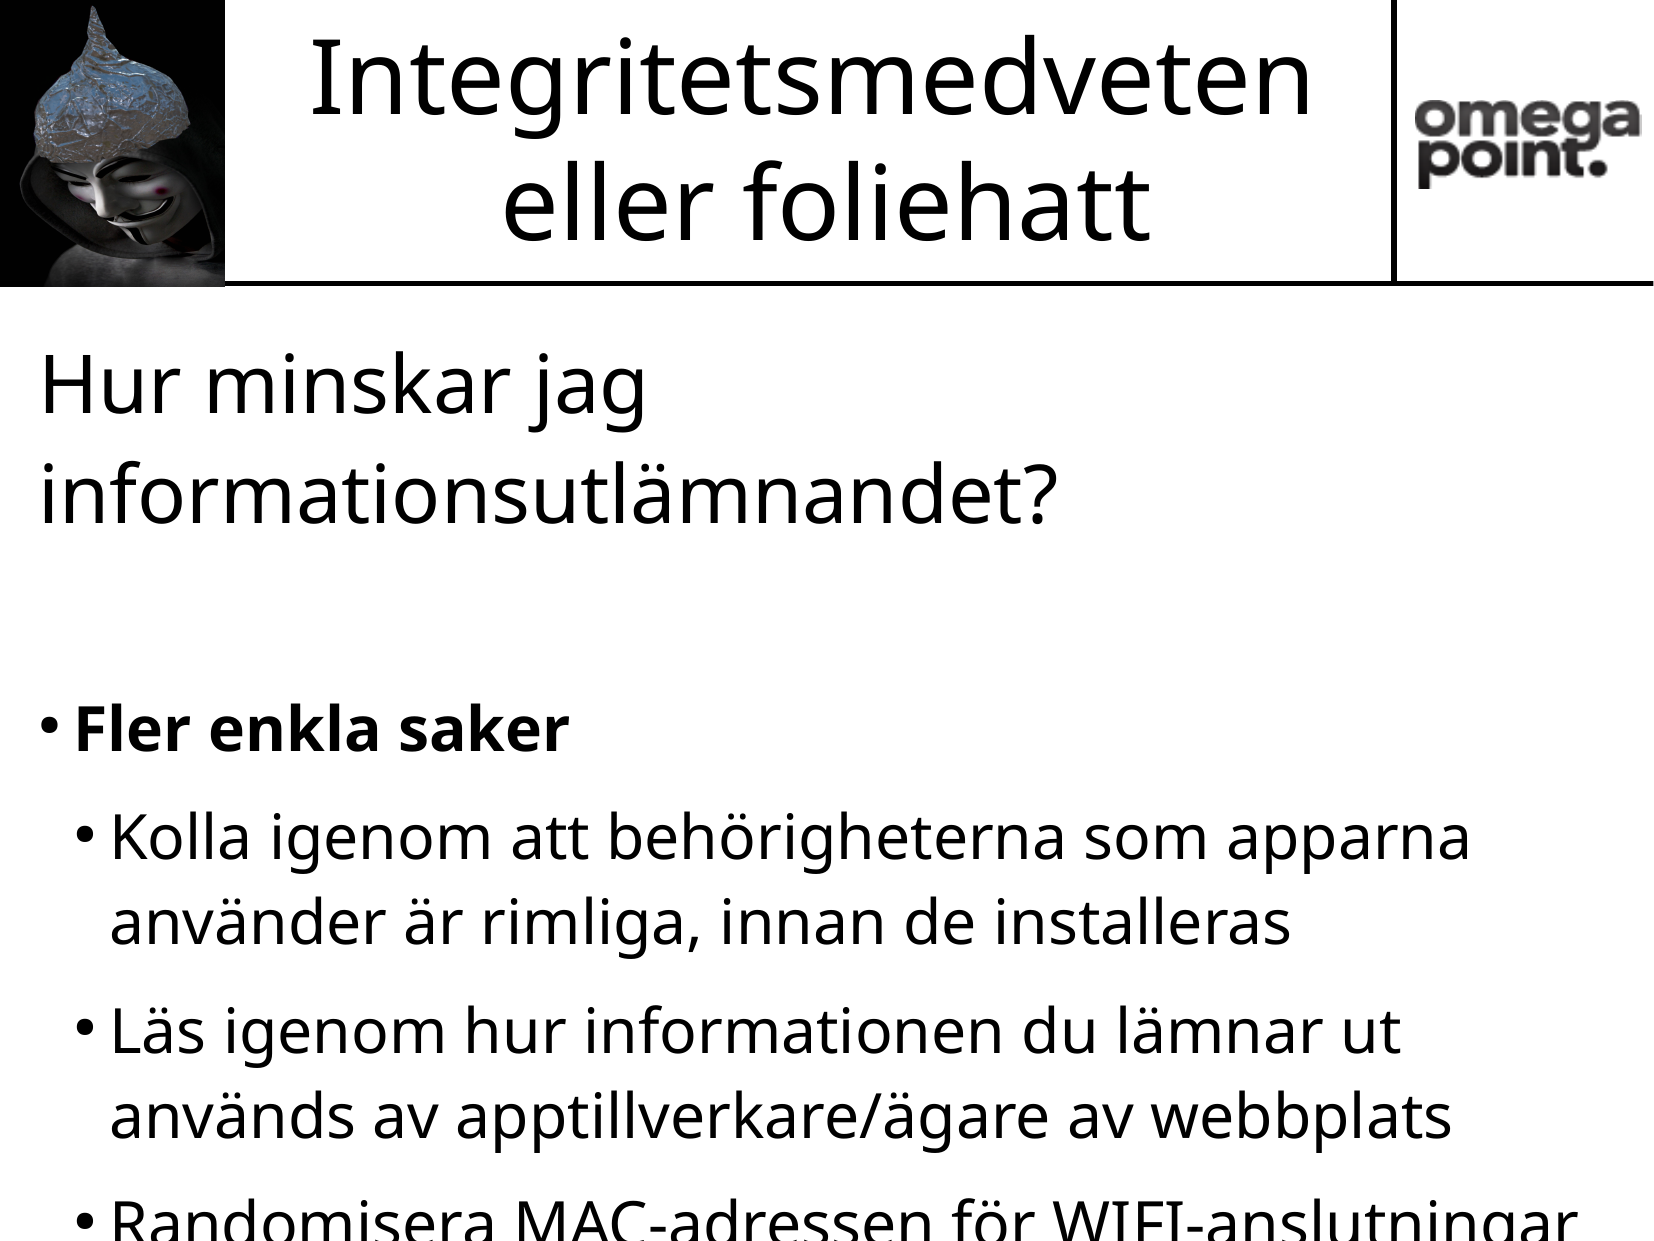

Integritetsmedveten
eller foliehatt
Hur minskar jag informationsutlämnandet?
Fler enkla saker
Kolla igenom att behörigheterna som apparna använder är rimliga, innan de installeras
Läs igenom hur informationen du lämnar ut används av apptillverkare/ägare av webbplats
Randomisera MAC-adressen för WIFI-anslutningar